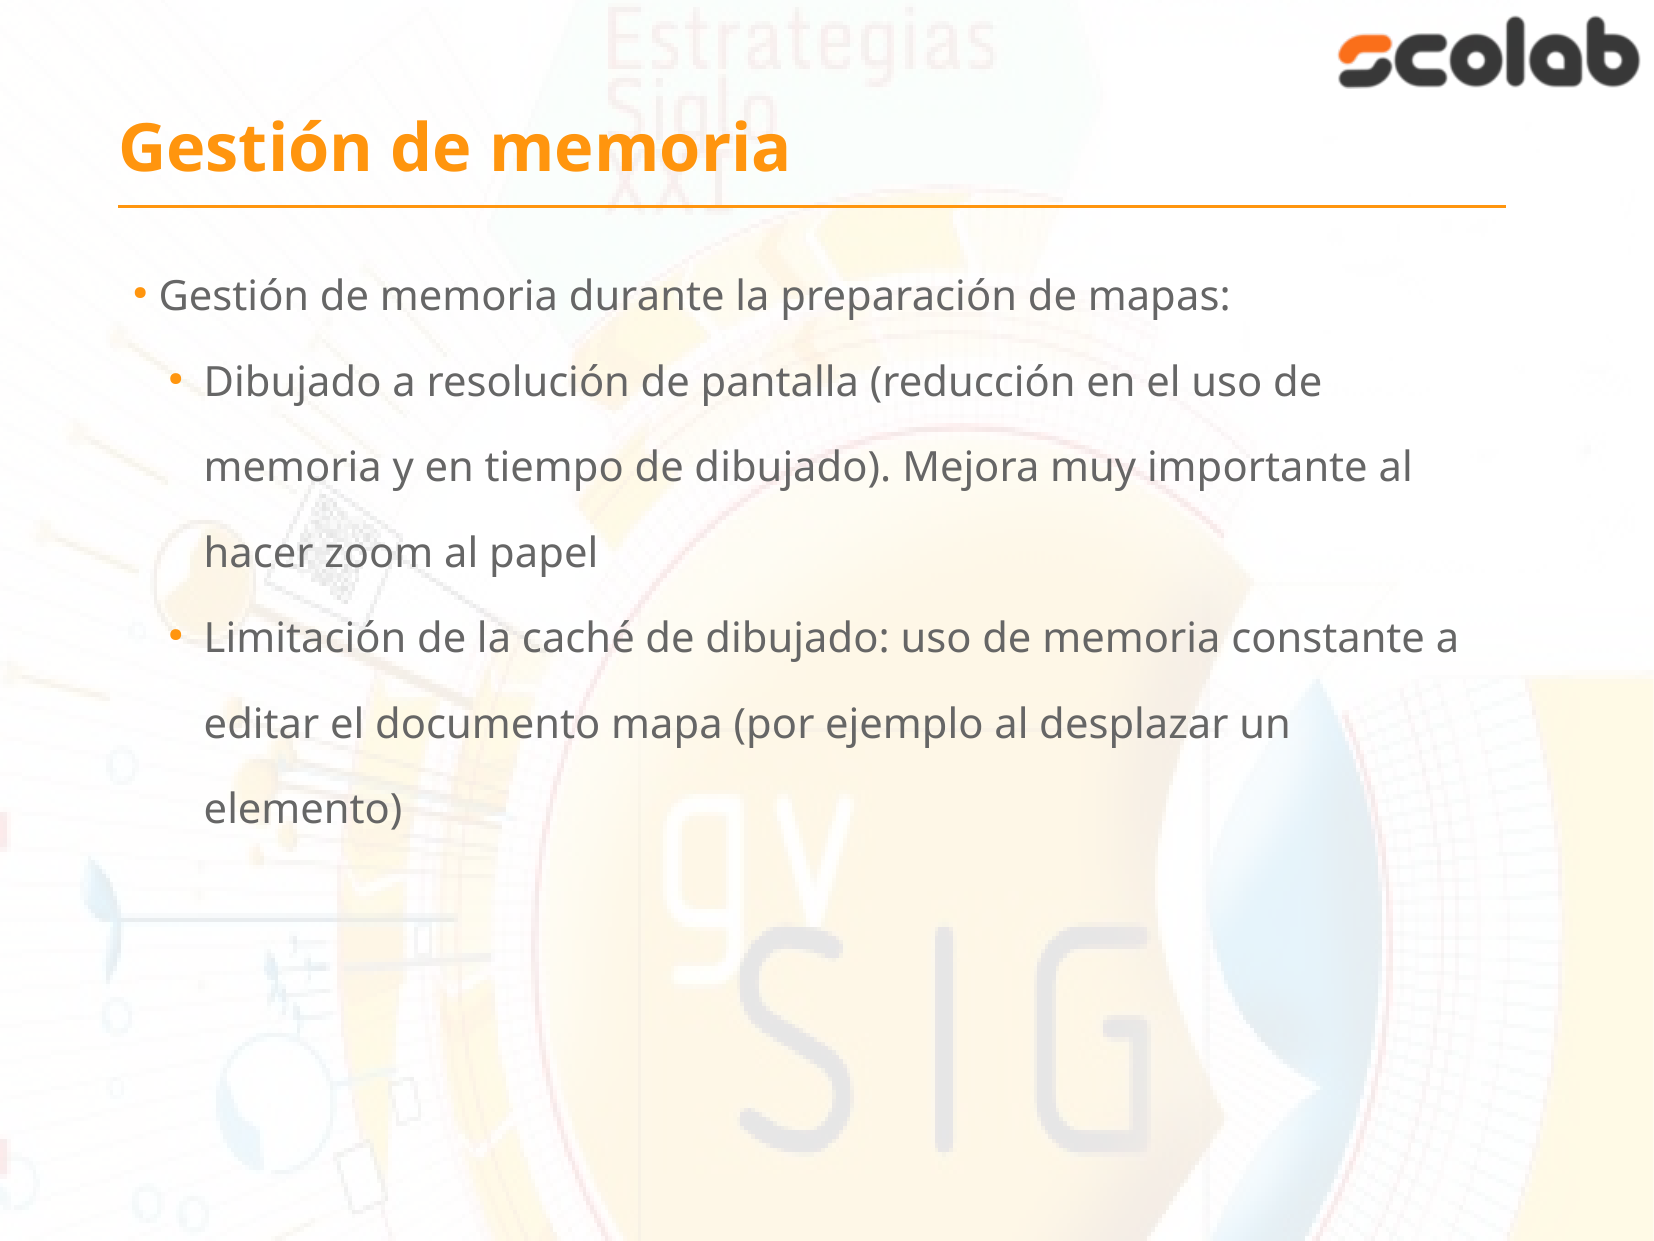

# Gestión de memoria
 Gestión de memoria durante la preparación de mapas:
Dibujado a resolución de pantalla (reducción en el uso de memoria y en tiempo de dibujado). Mejora muy importante al hacer zoom al papel
Limitación de la caché de dibujado: uso de memoria constante a editar el documento mapa (por ejemplo al desplazar un elemento)